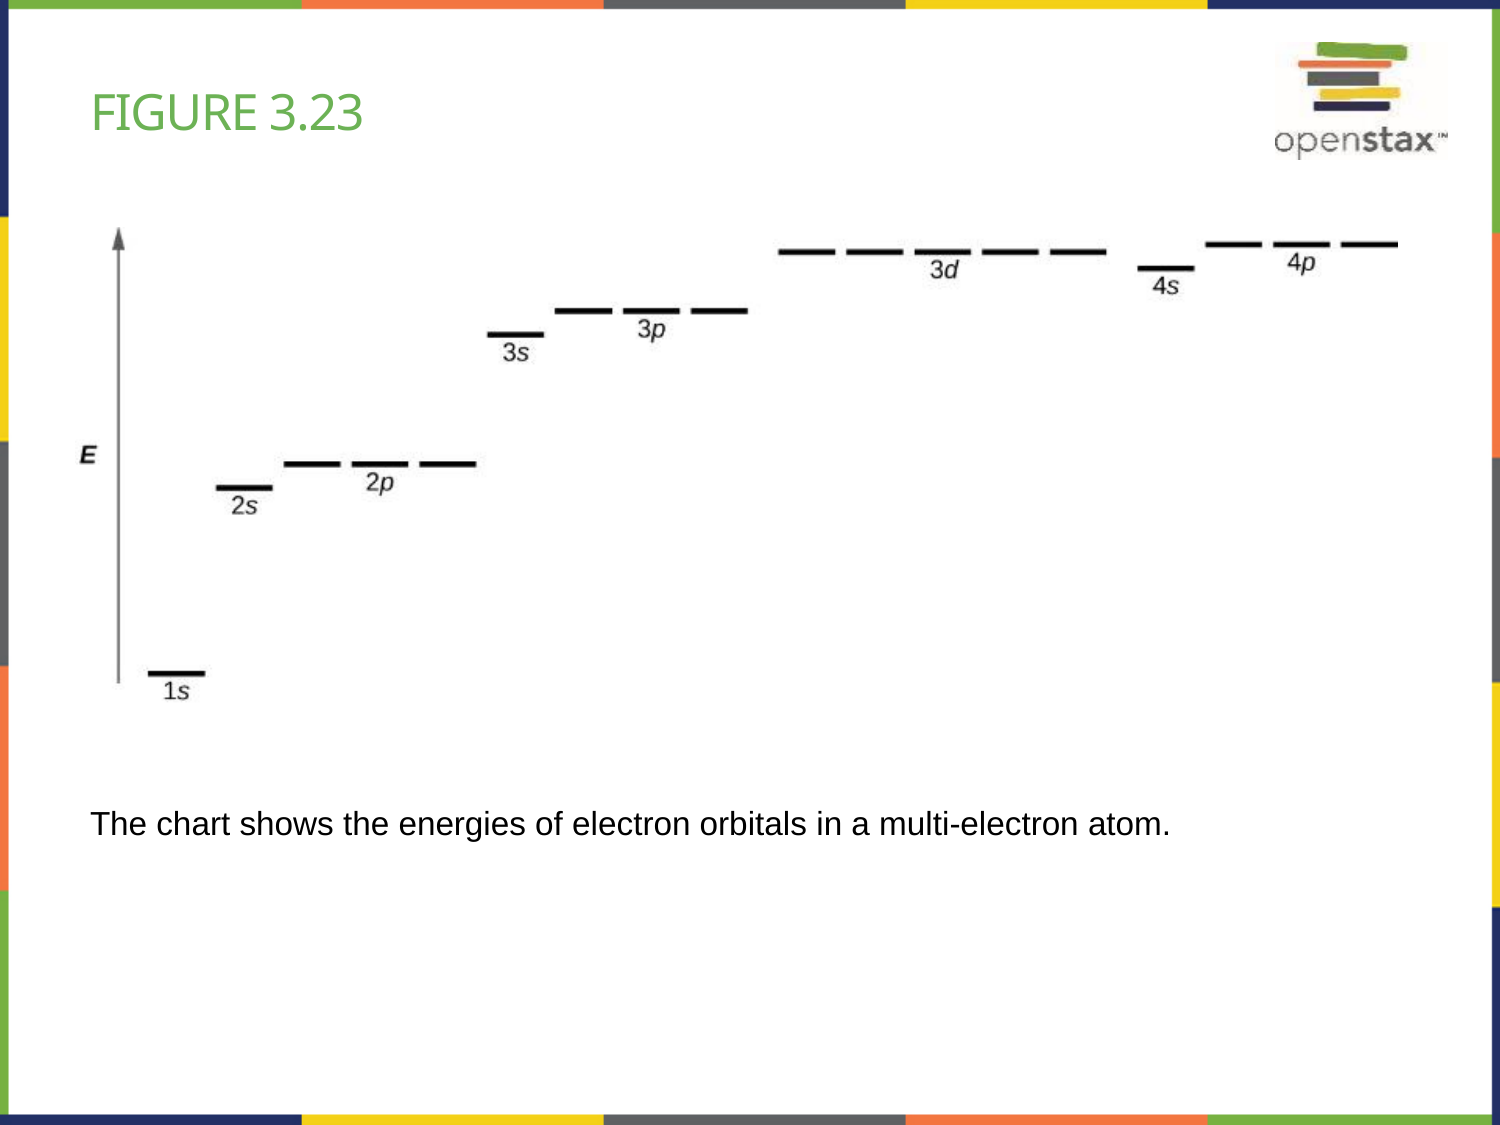

# Figure 3.23
The chart shows the energies of electron orbitals in a multi-electron atom.